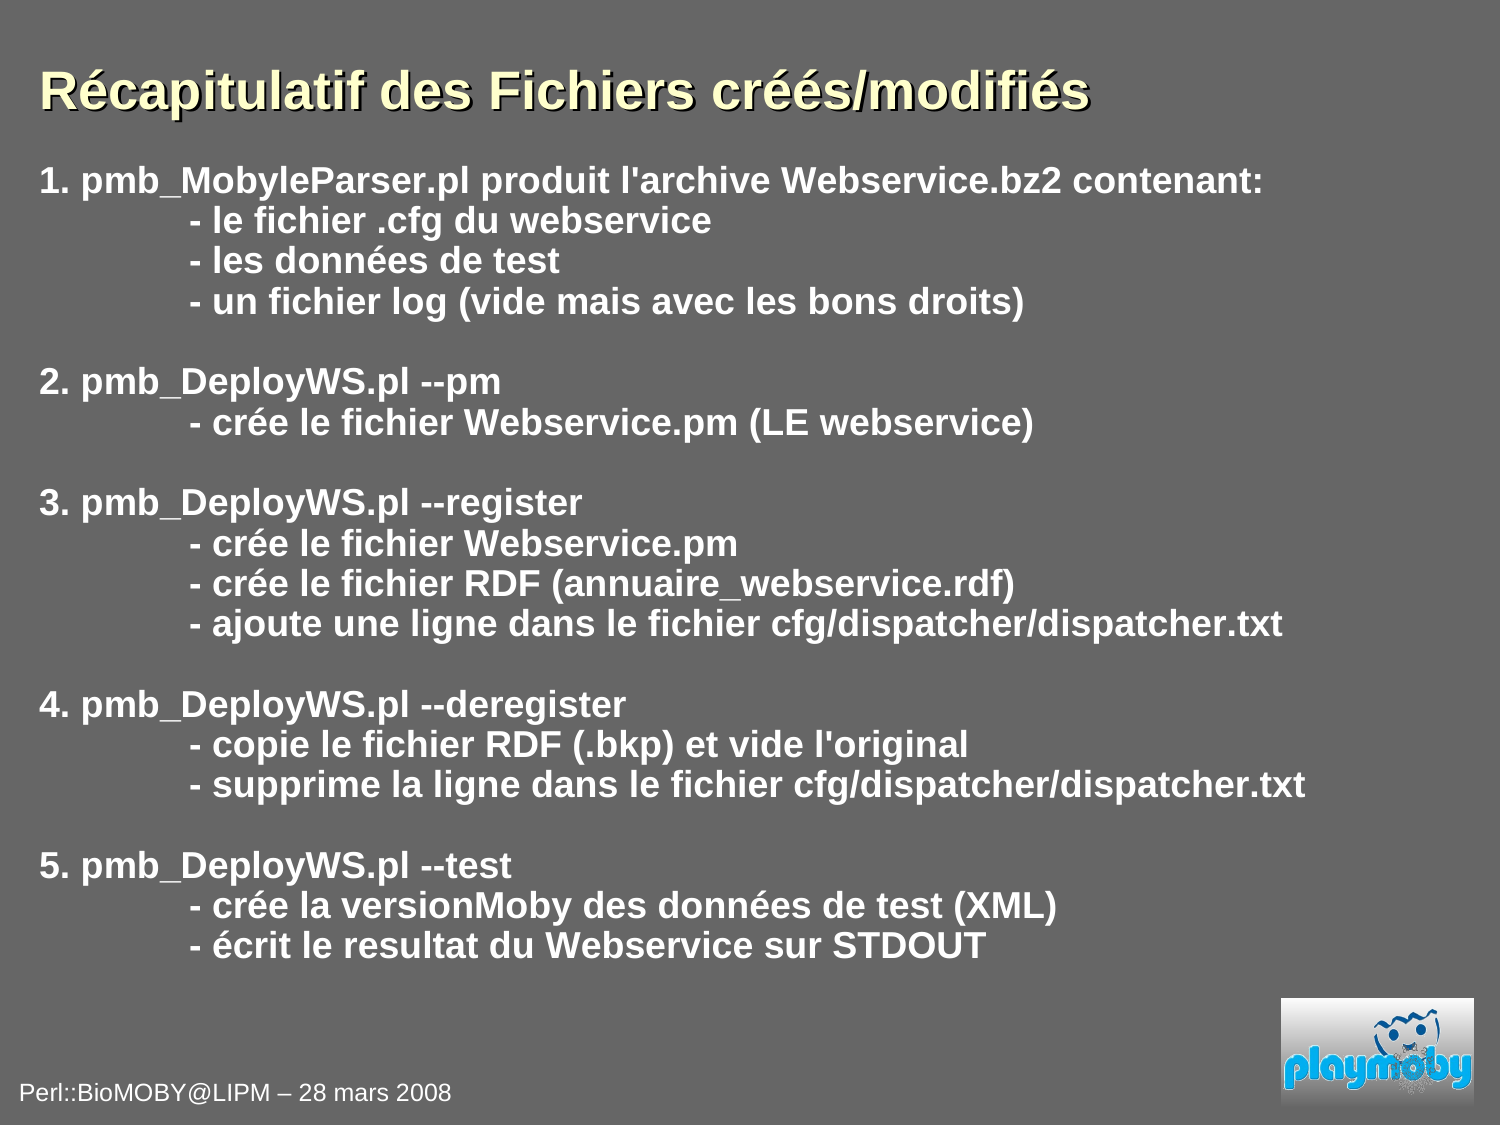

Récapitulatif des Fichiers créés/modifiés
1. pmb_MobyleParser.pl produit l'archive Webservice.bz2 contenant:
	- le fichier .cfg du webservice
	- les données de test
	- un fichier log (vide mais avec les bons droits)
2. pmb_DeployWS.pl --pm
	- crée le fichier Webservice.pm (LE webservice)
3. pmb_DeployWS.pl --register
	- crée le fichier Webservice.pm
	- crée le fichier RDF (annuaire_webservice.rdf)
	- ajoute une ligne dans le fichier cfg/dispatcher/dispatcher.txt
4. pmb_DeployWS.pl --deregister
	- copie le fichier RDF (.bkp) et vide l'original
	- supprime la ligne dans le fichier cfg/dispatcher/dispatcher.txt
5. pmb_DeployWS.pl --test
	- crée la versionMoby des données de test (XML)
	- écrit le resultat du Webservice sur STDOUT